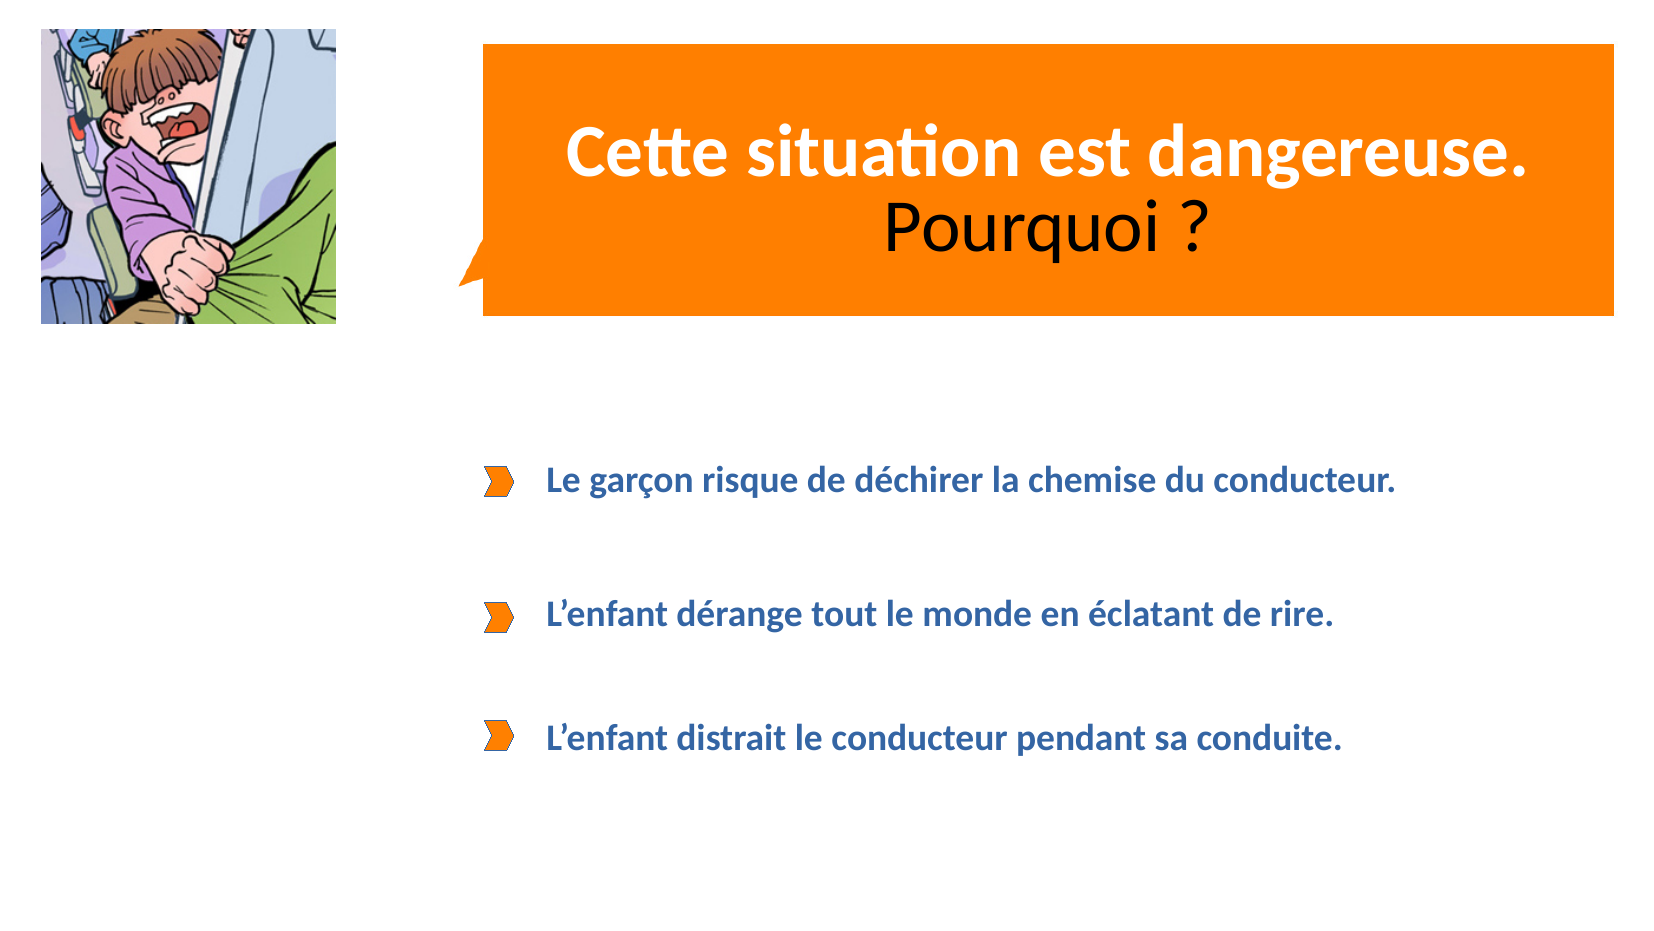

Cette situation est dangereuse.
Pourquoi ?
Le garçon risque de déchirer la chemise du conducteur.
L’enfant dérange tout le monde en éclatant de rire.
L’enfant distrait le conducteur pendant sa conduite.